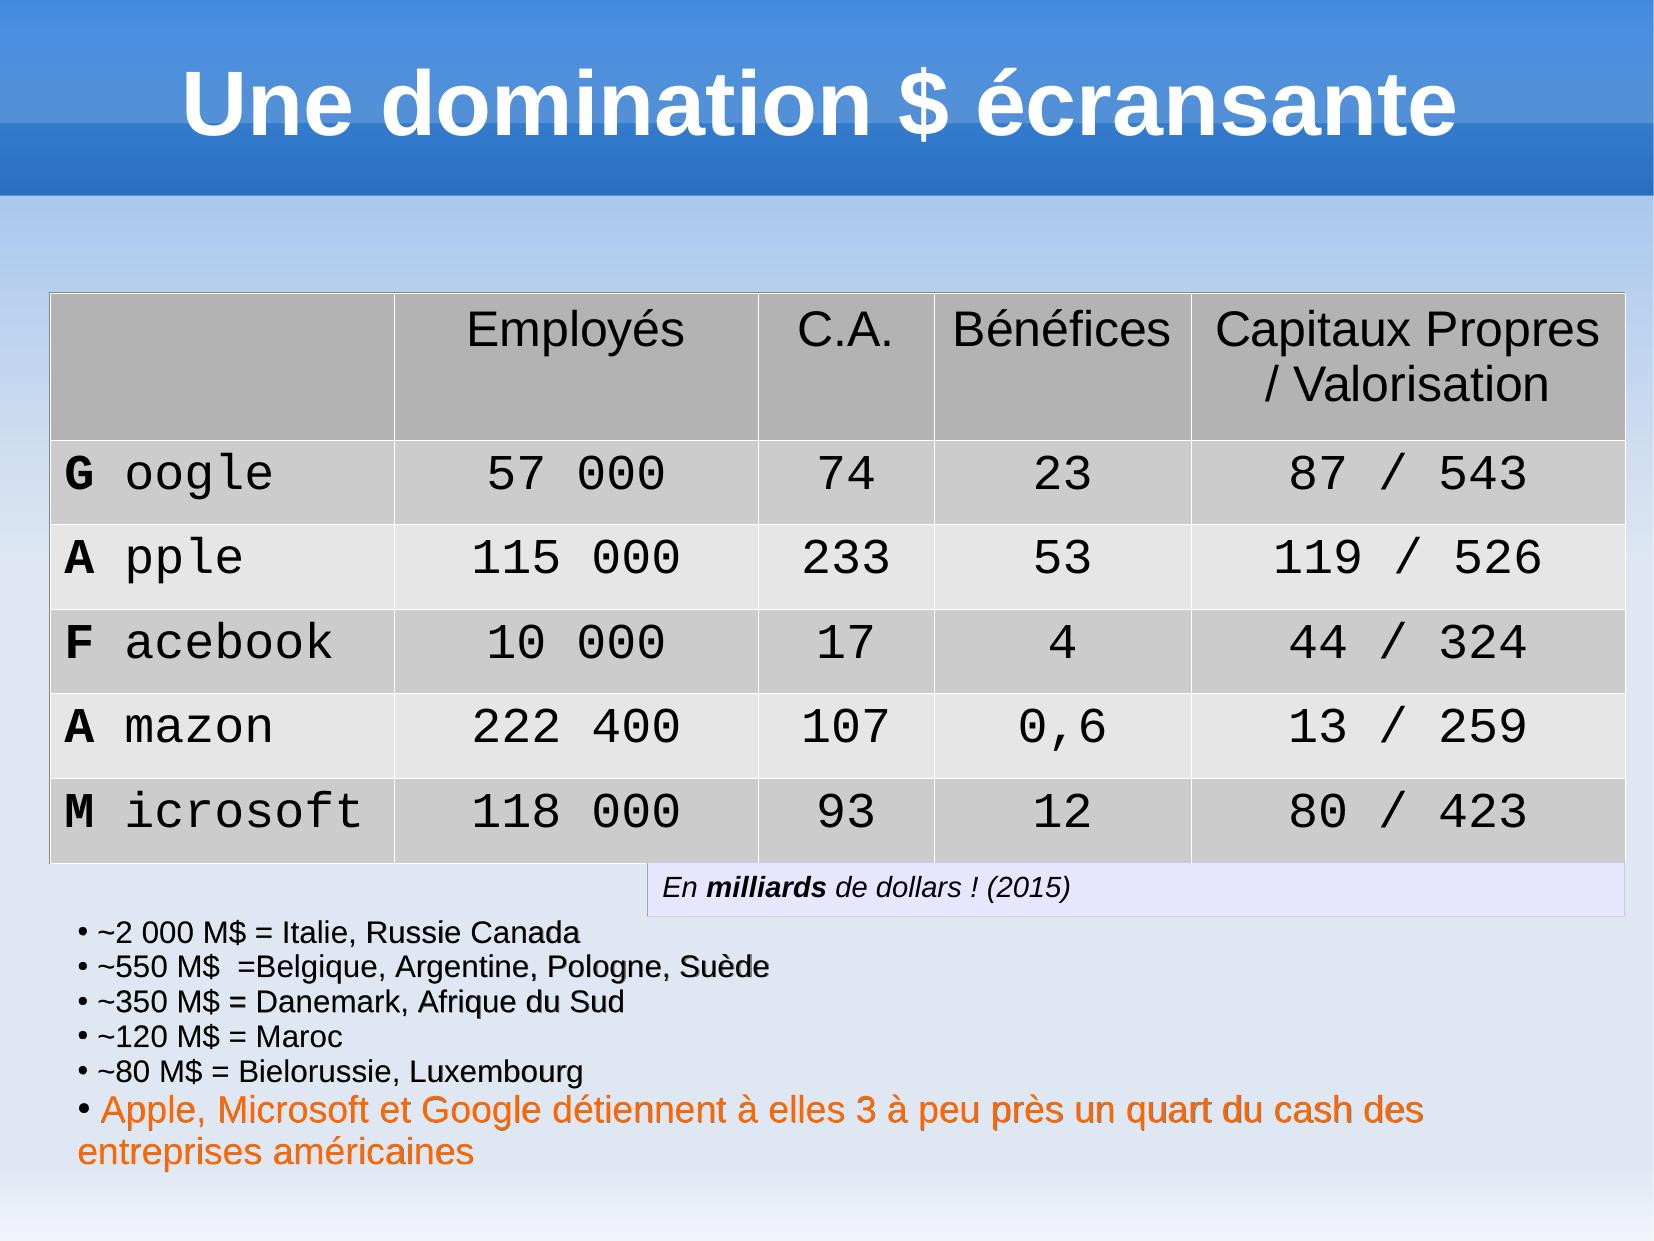

# Une domination $ écransante
| | Employés | C.A. | Bénéfices | Capitaux Propres / Valorisation |
| --- | --- | --- | --- | --- |
| G oogle | 57 000 | 74 | 23 | 87 / 543 |
| A pple | 115 000 | 233 | 53 | 119 / 526 |
| F acebook | 10 000 | 17 | 4 | 44 / 324 |
| A mazon | 222 400 | 107 | 0,6 | 13 / 259 |
| M icrosoft | 118 000 | 93 | 12 | 80 / 423 |
En milliards de dollars ! (2015)
 ~2 000 M$ = Italie, Russie Canada
 ~550 M$ =Belgique, Argentine, Pologne, Suède
 ~350 M$ = Danemark, Afrique du Sud
 ~120 M$ = Maroc
 ~80 M$ = Bielorussie, Luxembourg
 Apple, Microsoft et Google détiennent à elles 3 à peu près un quart du cash des entreprises américaines